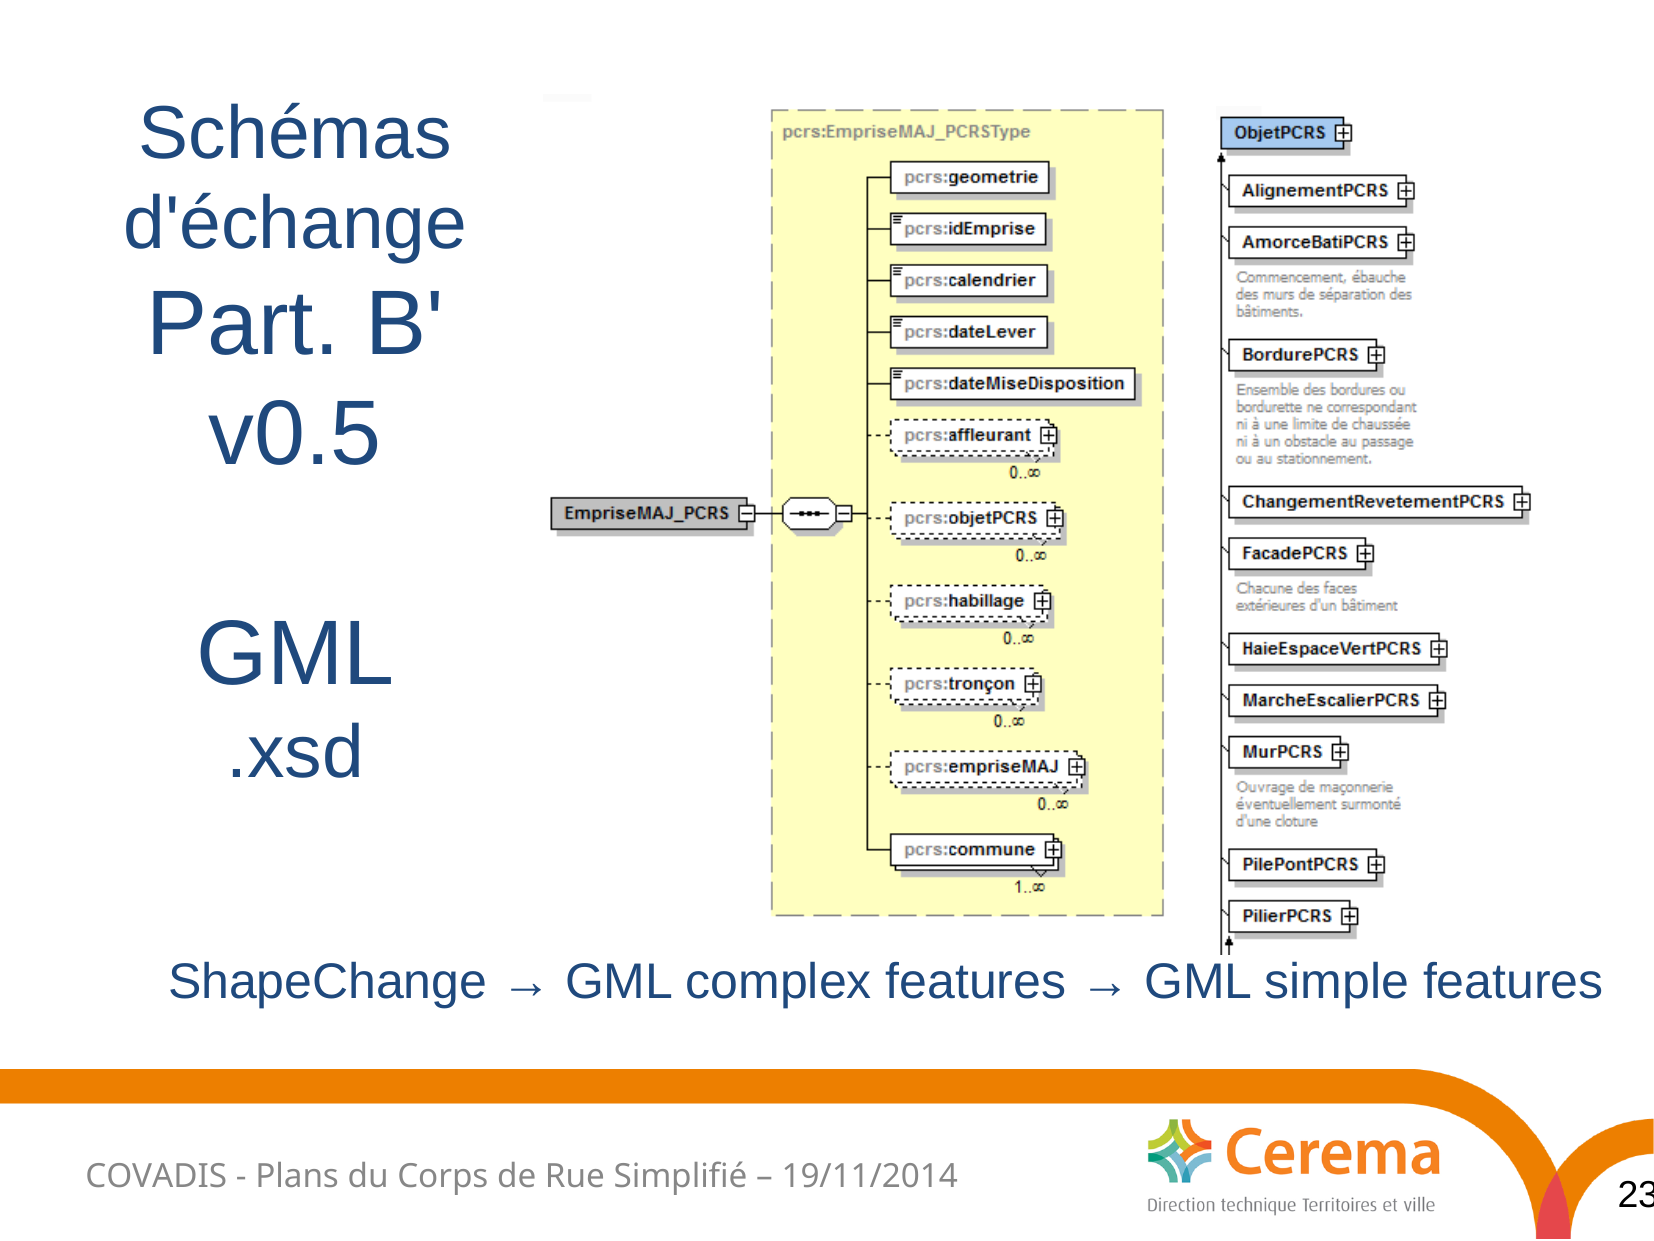

# Schémas d'échange Part. B' v0.5 GML .xsd
ShapeChange → GML complex features → GML simple features